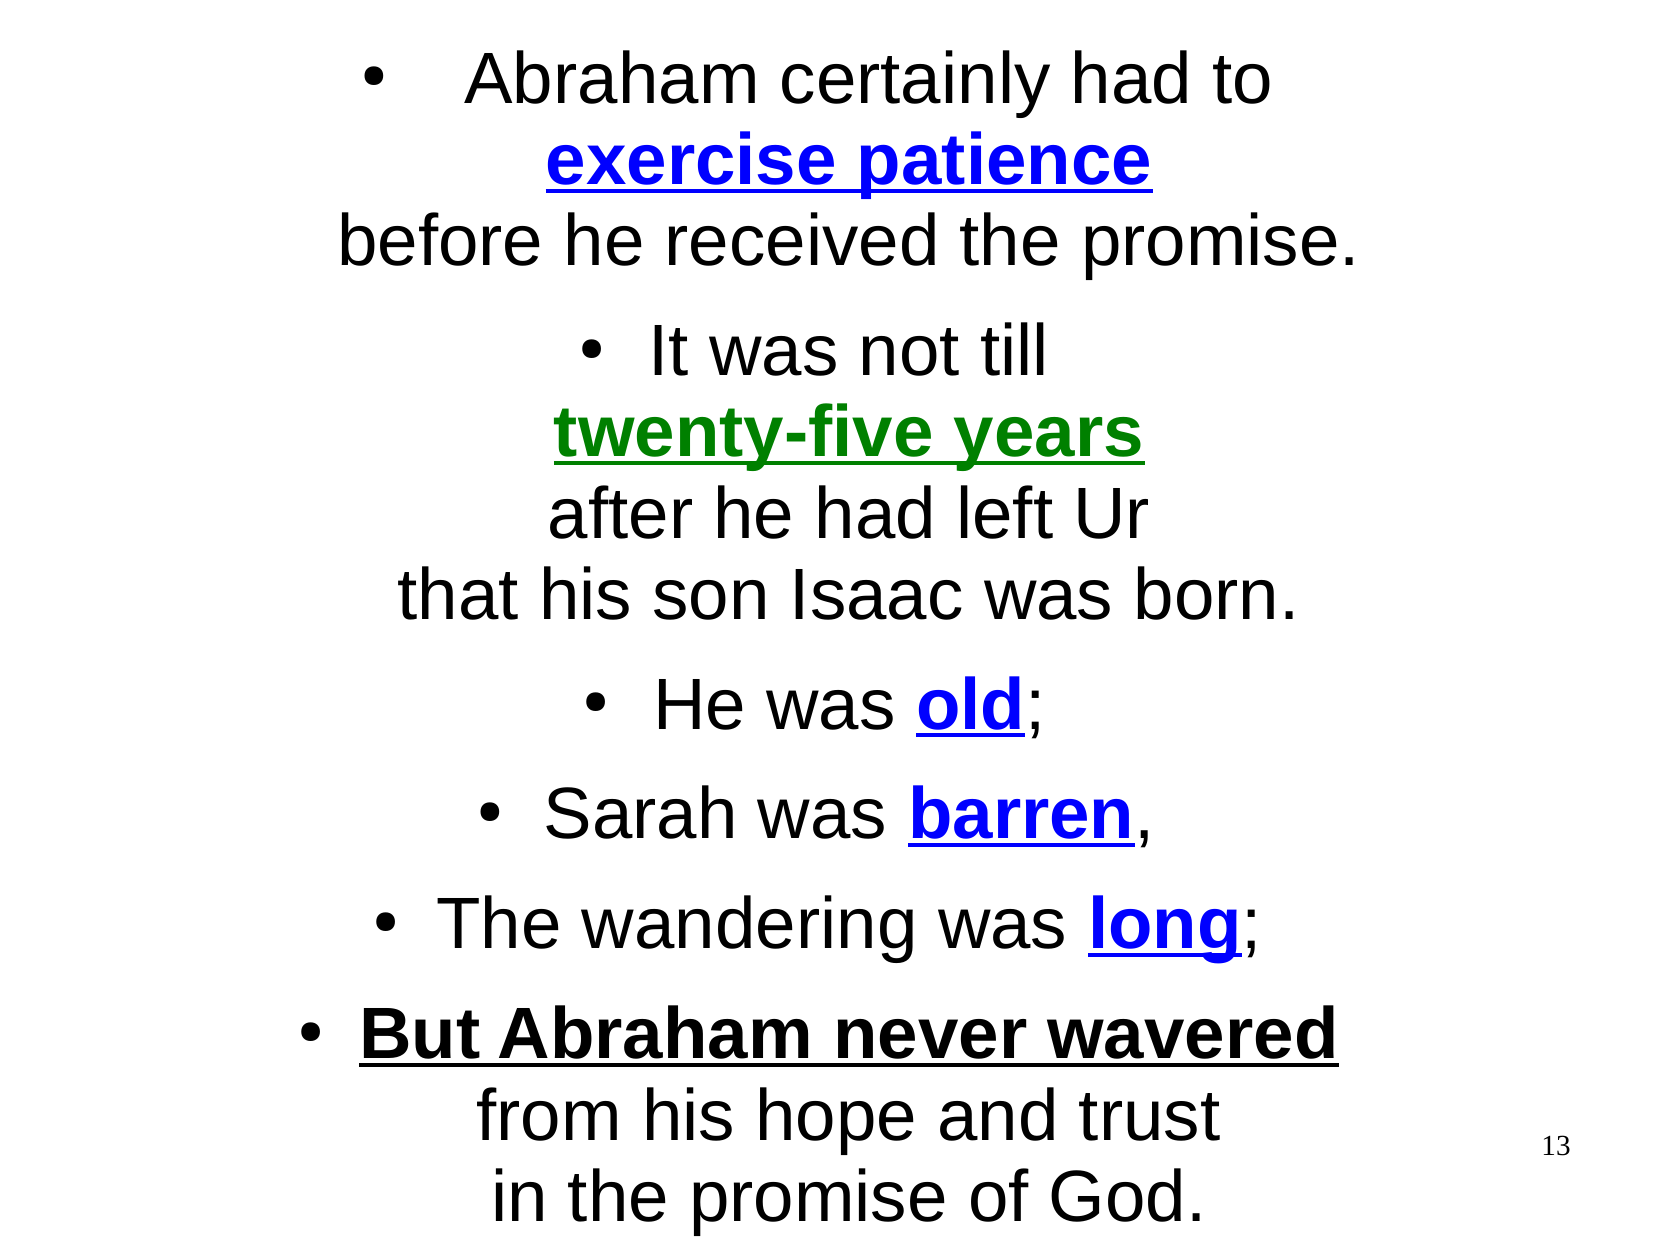

# Abraham certainly had to exercise patience before he received the promise.
It was not till
twenty-five years
after he had left Ur
that his son Isaac was born.
He was old;
Sarah was barren,
The wandering was long;
But Abraham never wavered
from his hope and trust
in the promise of God.
13